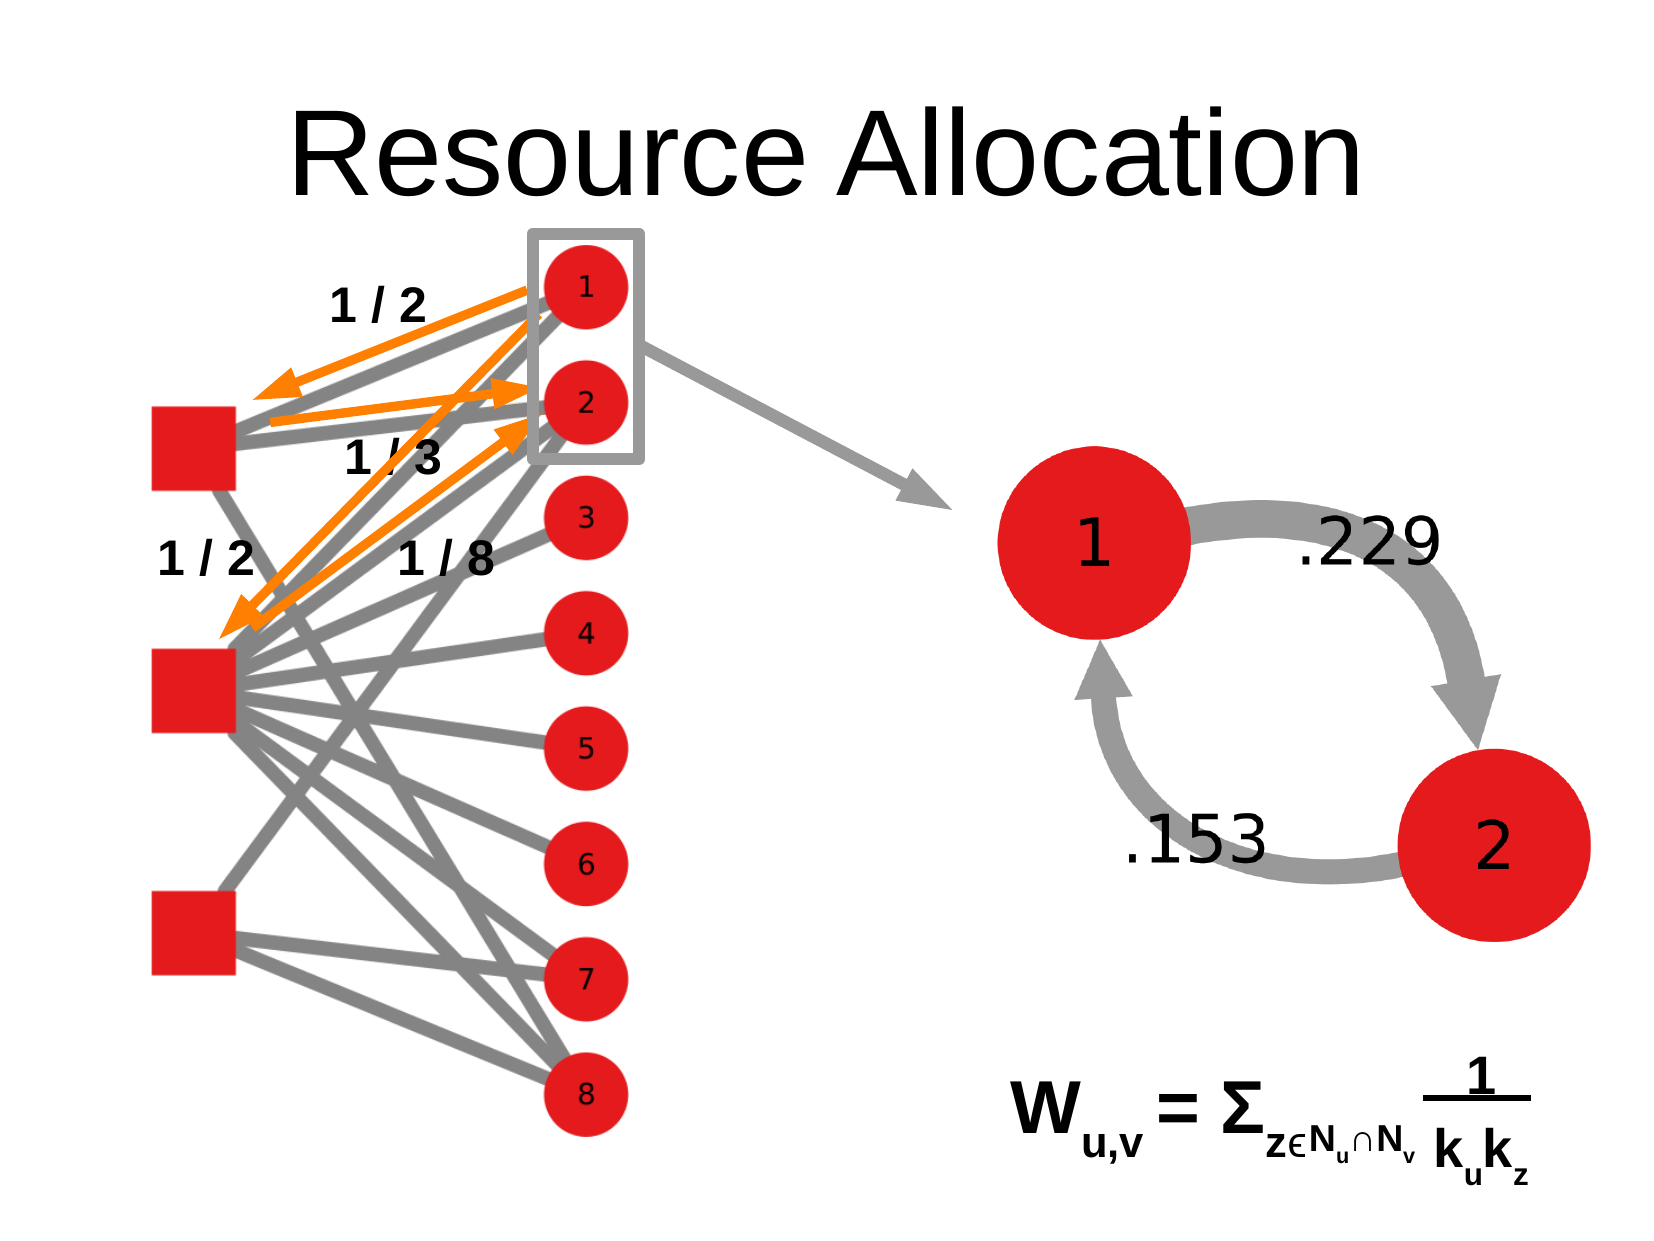

# Resource Allocation
1 / 2
1 / 3
1 / 2
1 / 8
1
kukz
Wu,v = Σzϵ
Nu∩Nv